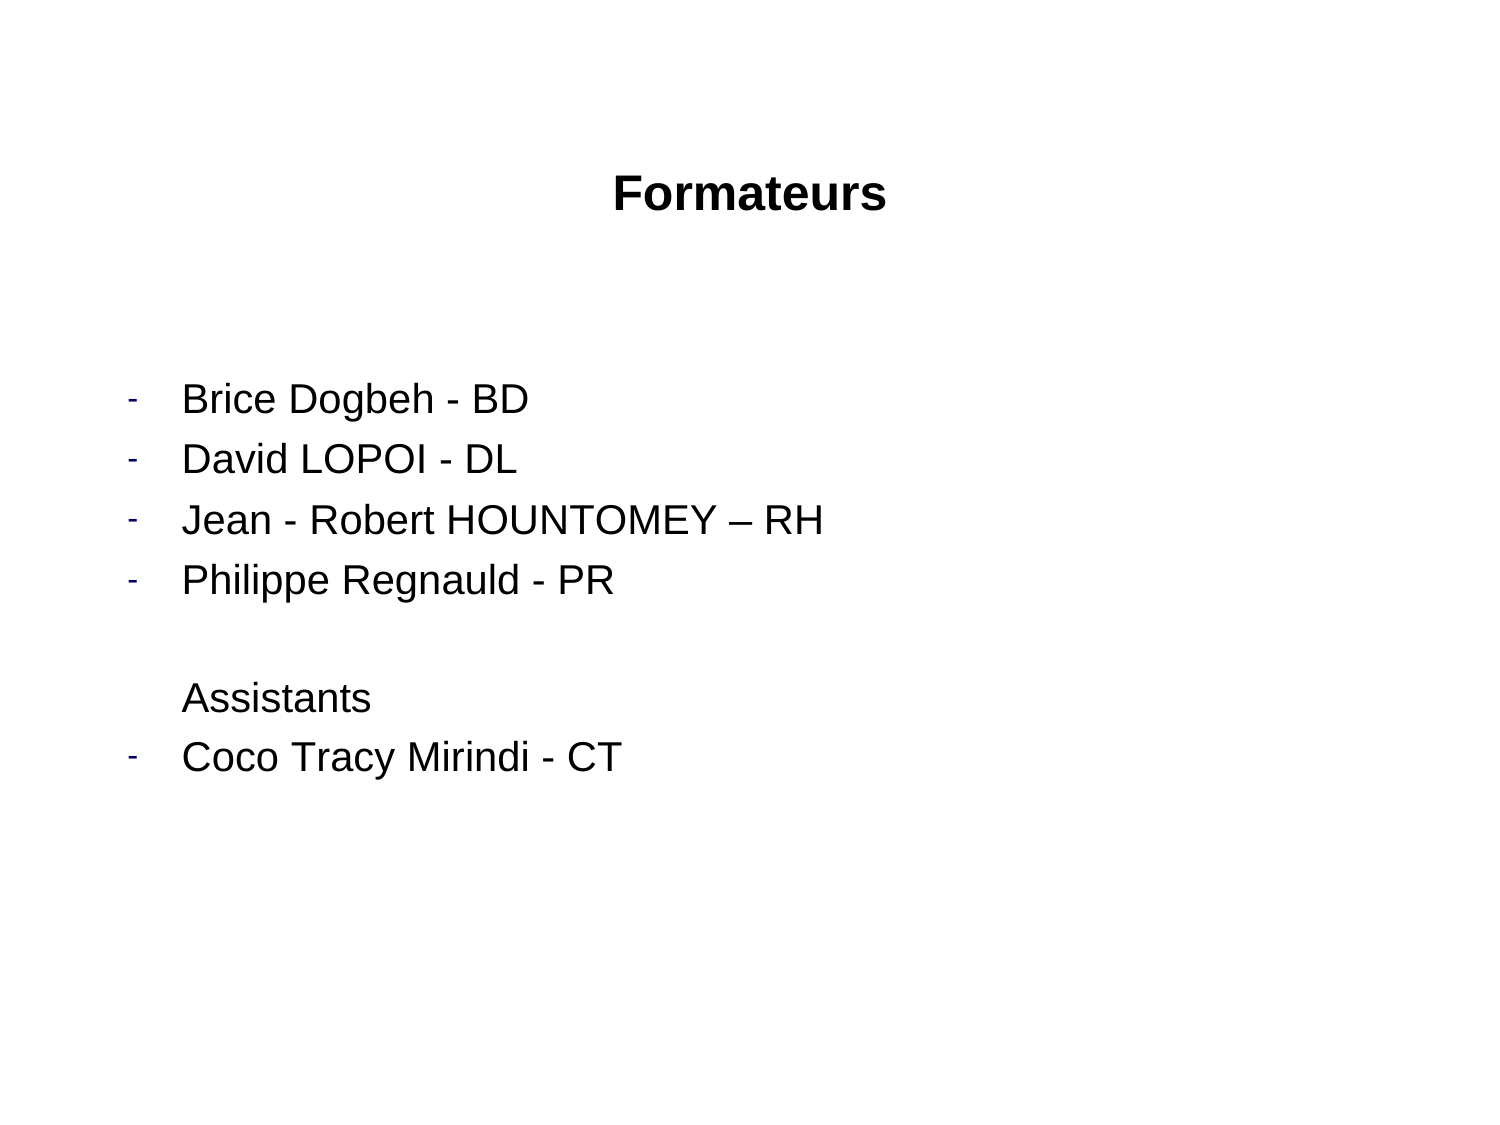

# Formateurs
Brice Dogbeh - BD
David LOPOI - DL
Jean - Robert HOUNTOMEY – RH
Philippe Regnauld - PR
	Assistants
Coco Tracy Mirindi - CT